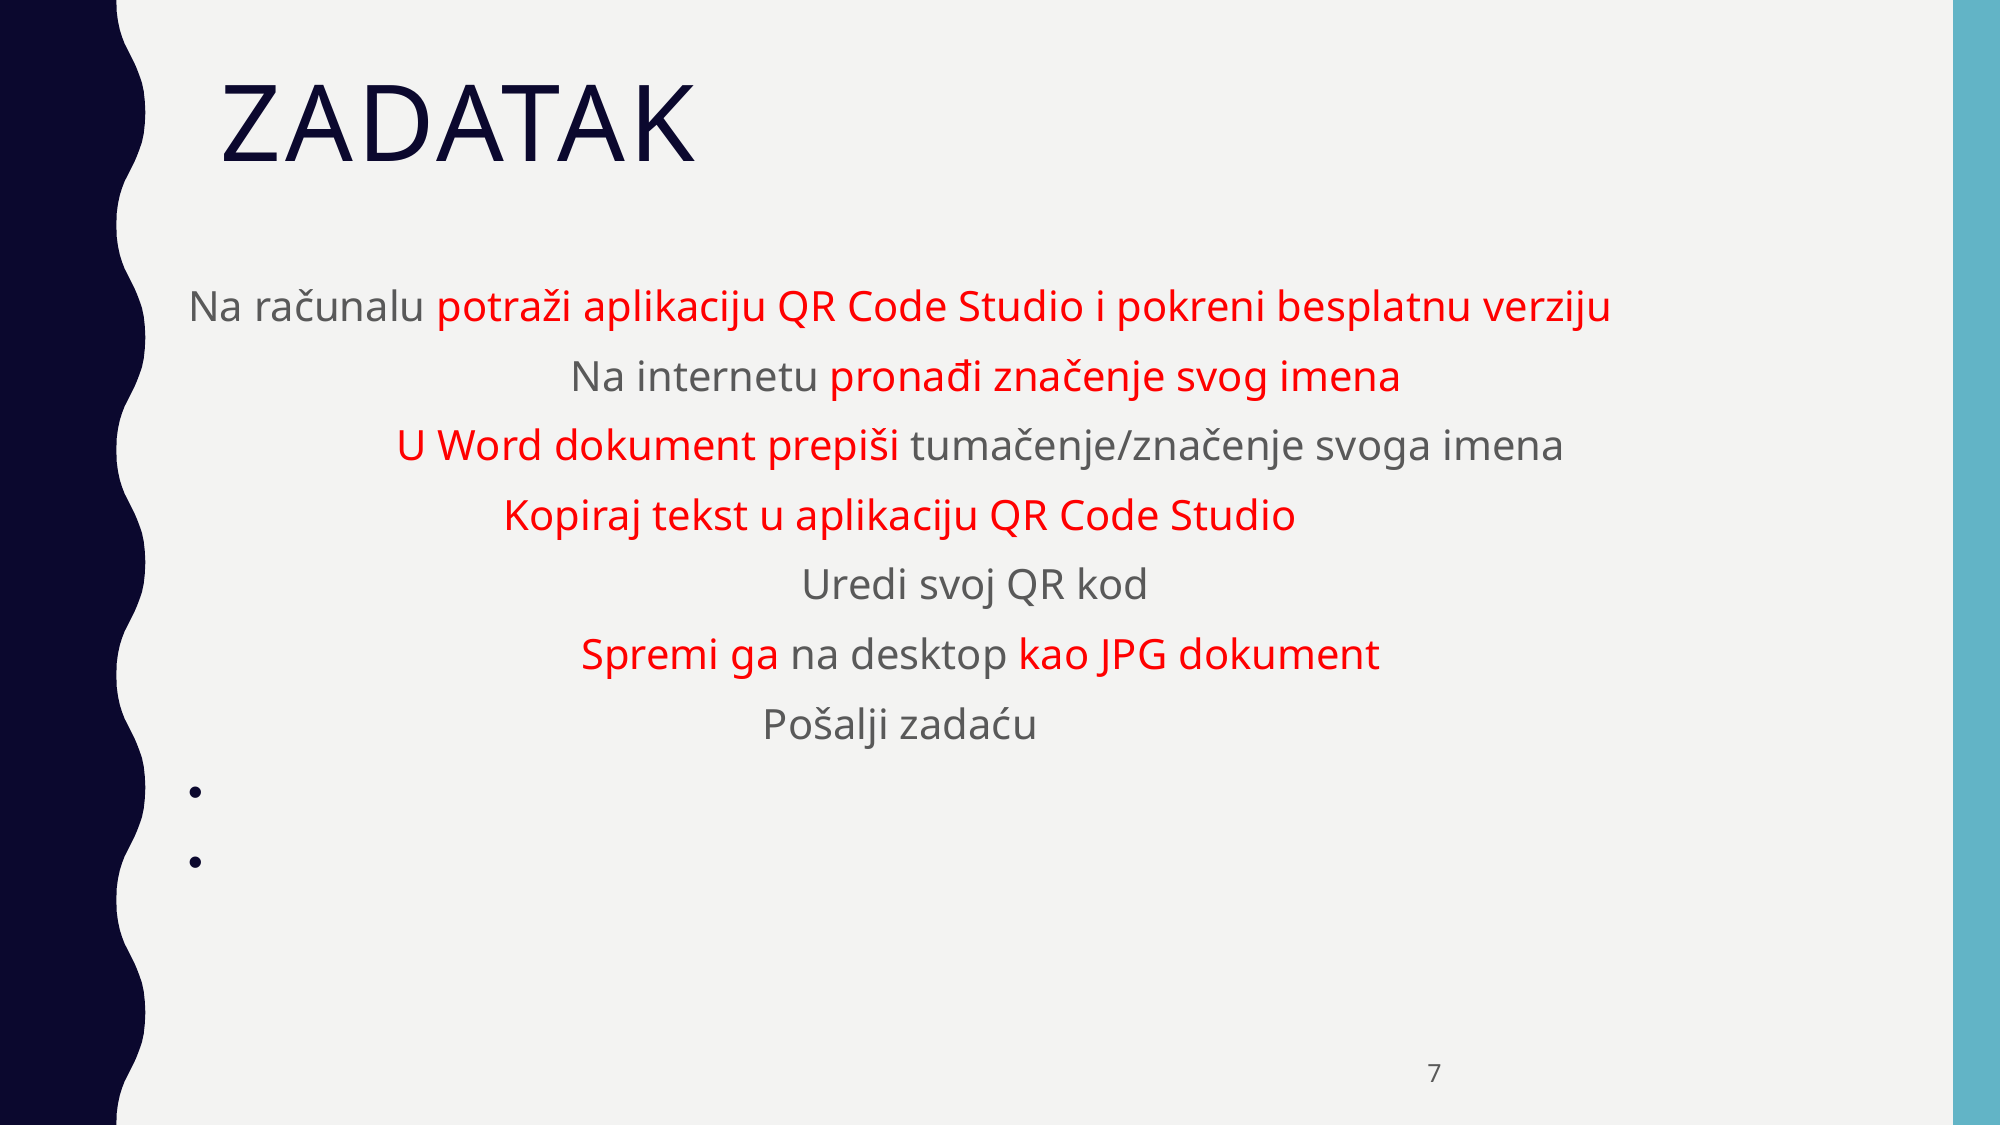

# Zadatak
Na računalu potraži aplikaciju QR Code Studio i pokreni besplatnu verziju
 Na internetu pronađi značenje svog imena
 U Word dokument prepiši tumačenje/značenje svoga imena
Kopiraj tekst u aplikaciju QR Code Studio
 Uredi svoj QR kod
 Spremi ga na desktop kao JPG dokument
Pošalji zadaću